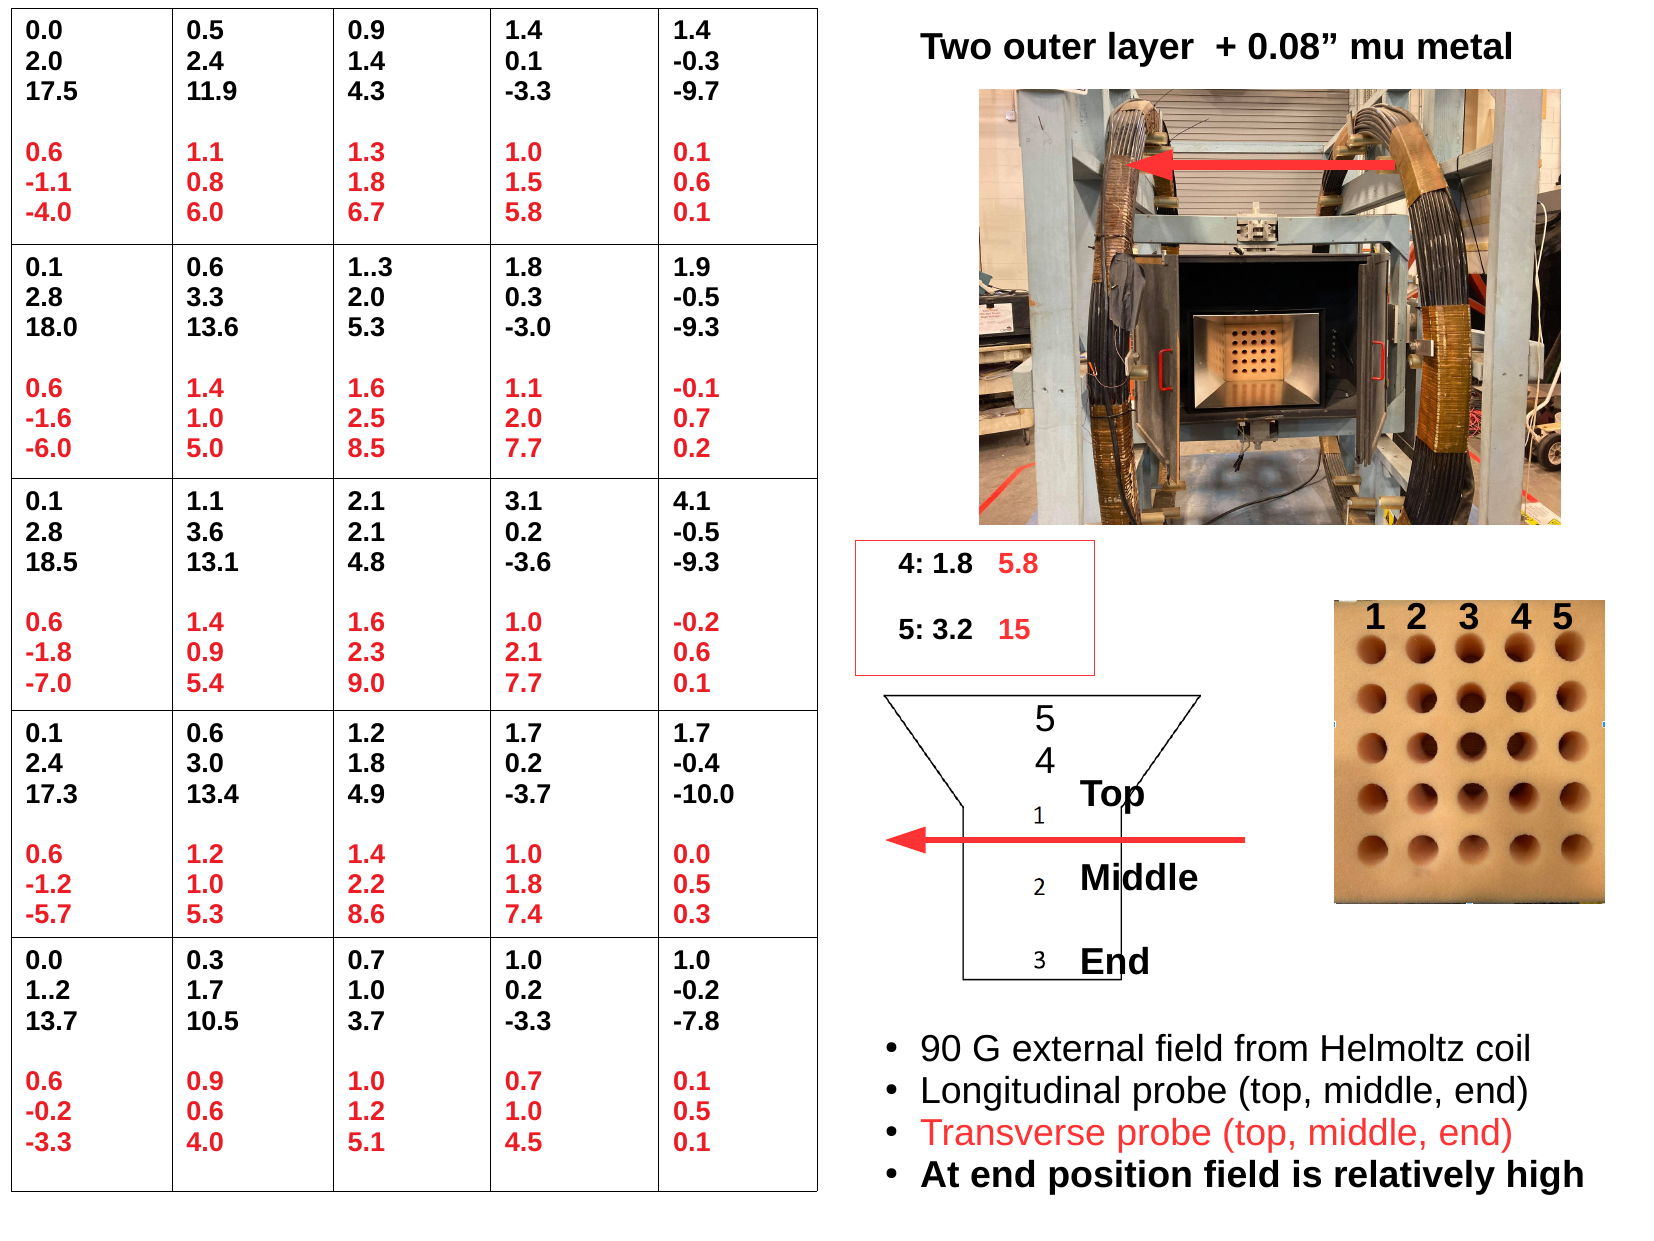

| 0.0 2.0 17.5 0.6 -1.1 -4.0 | 0.5 2.4 11.9 1.1 0.8 6.0 | 0.9 1.4 4.3 1.3 1.8 6.7 | 1.4 0.1 -3.3 1.0 1.5 5.8 | 1.4 -0.3 -9.7 0.1 0.6 0.1 |
| --- | --- | --- | --- | --- |
| 0.1 2.8 18.0 0.6 -1.6 -6.0 | 0.6 3.3 13.6 1.4 1.0 5.0 | 1..3 2.0 5.3 1.6 2.5 8.5 | 1.8 0.3 -3.0 1.1 2.0 7.7 | 1.9 -0.5 -9.3 -0.1 0.7 0.2 |
| 0.1 2.8 18.5 0.6 -1.8 -7.0 | 1.1 3.6 13.1 1.4 0.9 5.4 | 2.1 2.1 4.8 1.6 2.3 9.0 | 3.1 0.2 -3.6 1.0 2.1 7.7 | 4.1 -0.5 -9.3 -0.2 0.6 0.1 |
| 0.1 2.4 17.3 0.6 -1.2 -5.7 | 0.6 3.0 13.4 1.2 1.0 5.3 | 1.2 1.8 4.9 1.4 2.2 8.6 | 1.7 0.2 -3.7 1.0 1.8 7.4 | 1.7 -0.4 -10.0 0.0 0.5 0.3 |
| 0.0 1..2 13.7 0.6 -0.2 -3.3 | 0.3 1.7 10.5 0.9 0.6 4.0 | 0.7 1.0 3.7 1.0 1.2 5.1 | 1.0 0.2 -3.3 0.7 1.0 4.5 | 1.0 -0.2 -7.8 0.1 0.5 0.1 |
Two outer layer + 0.08” mu metal
4: 1.8 5.8
5: 3.2 15
1 2 3 4 5
5
4
Top
Middle
End
90 G external field from Helmoltz coil
Longitudinal probe (top, middle, end)
Transverse probe (top, middle, end)
At end position field is relatively high